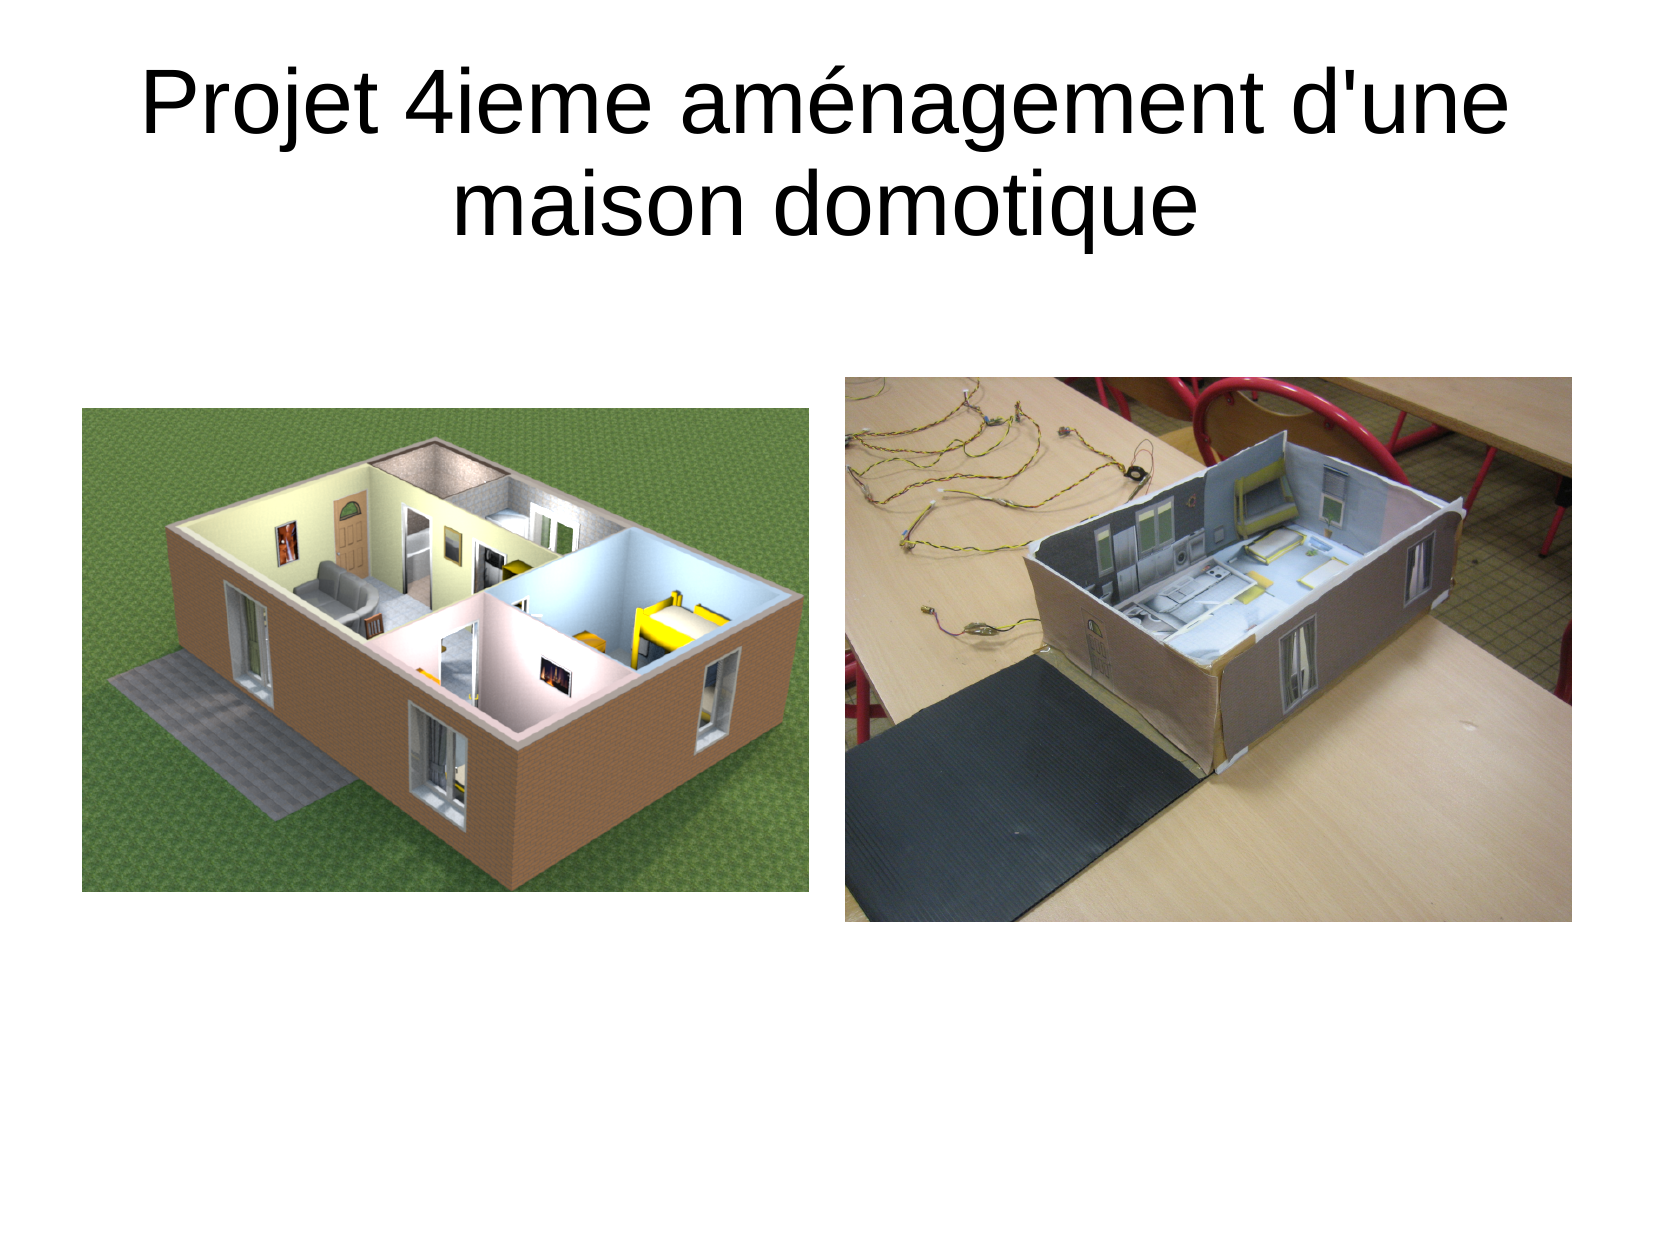

# Projet 4ieme aménagement d'une maison domotique